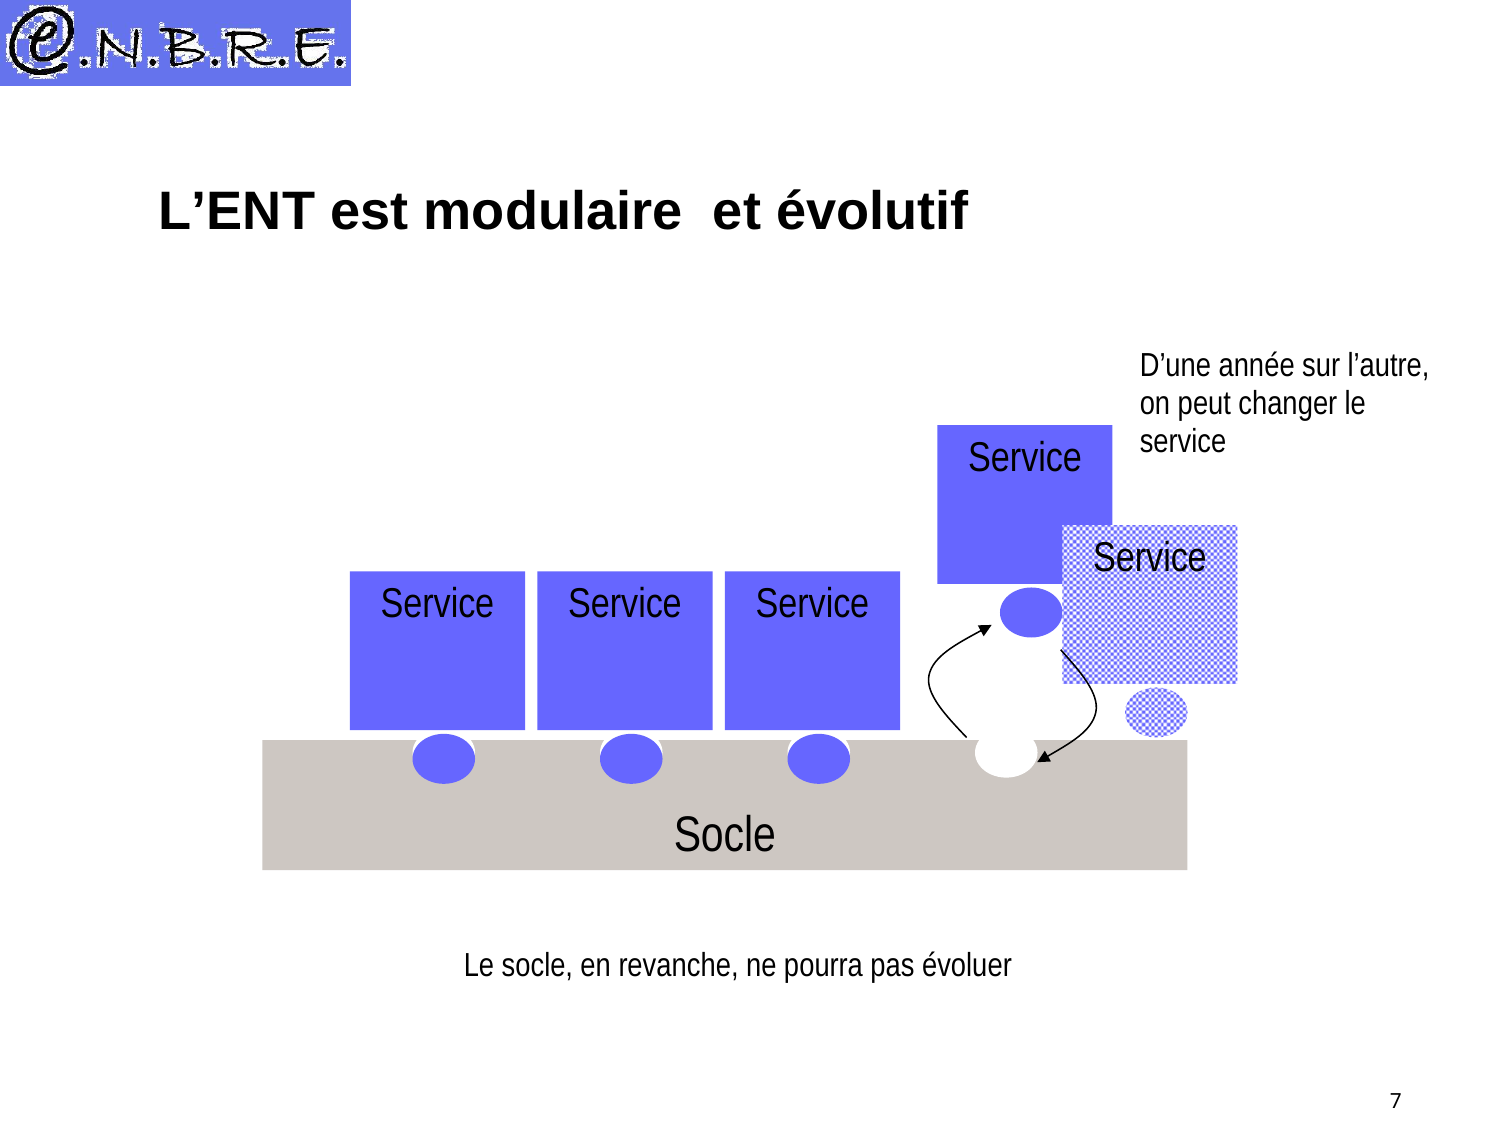

# L’ENT est modulaire et évolutif
D’une année sur l’autre, on peut changer le service
Service
Service
Service
Service
Service
Socle
Le socle, en revanche, ne pourra pas évoluer